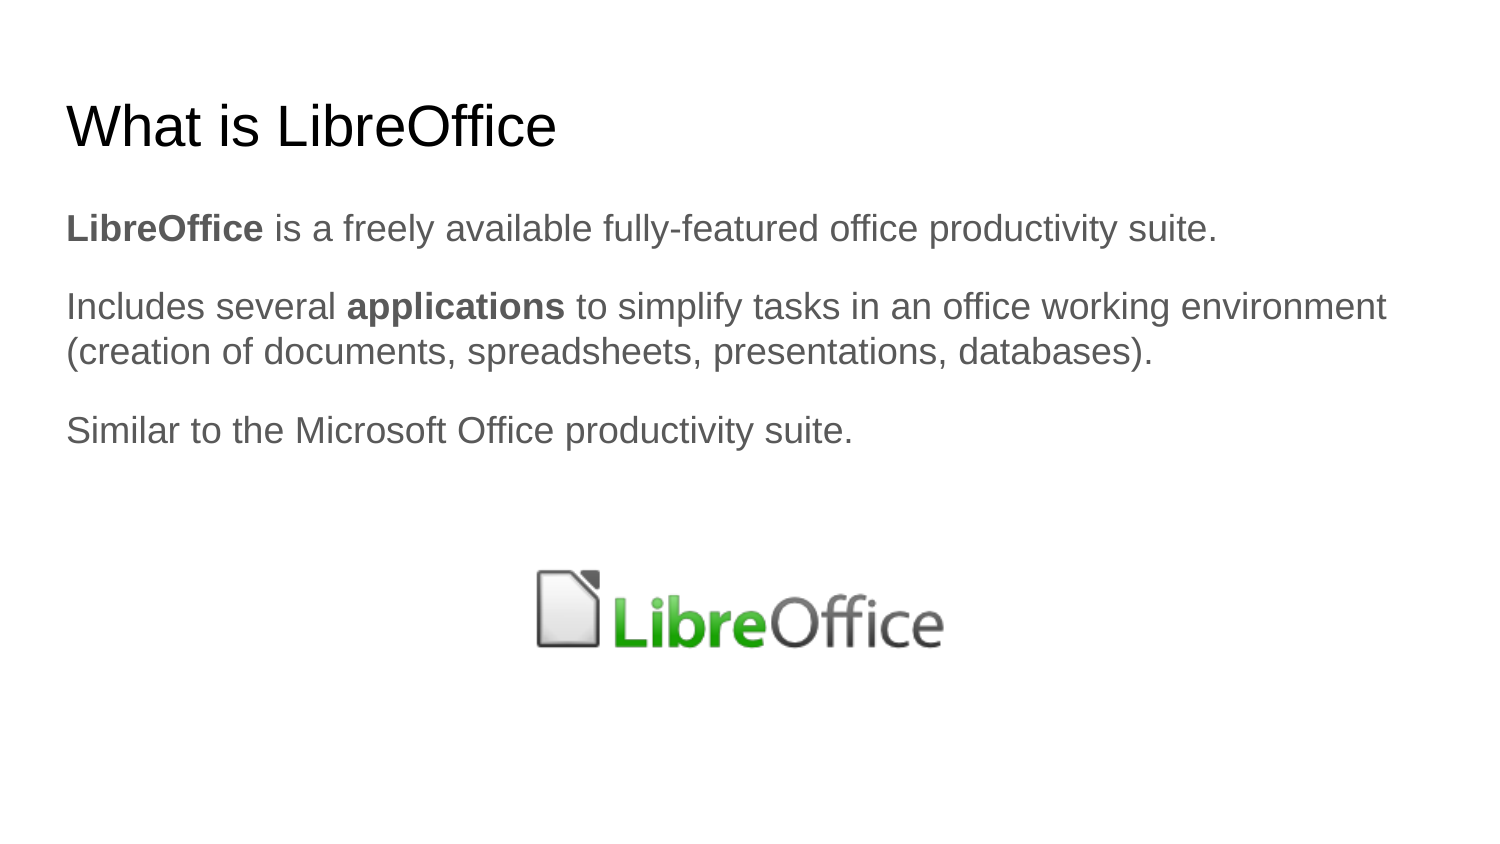

# What is LibreOffice
LibreOffice is a freely available fully-featured office productivity suite.
Includes several applications to simplify tasks in an office working environment (creation of documents, spreadsheets, presentations, databases).
Similar to the Microsoft Office productivity suite.